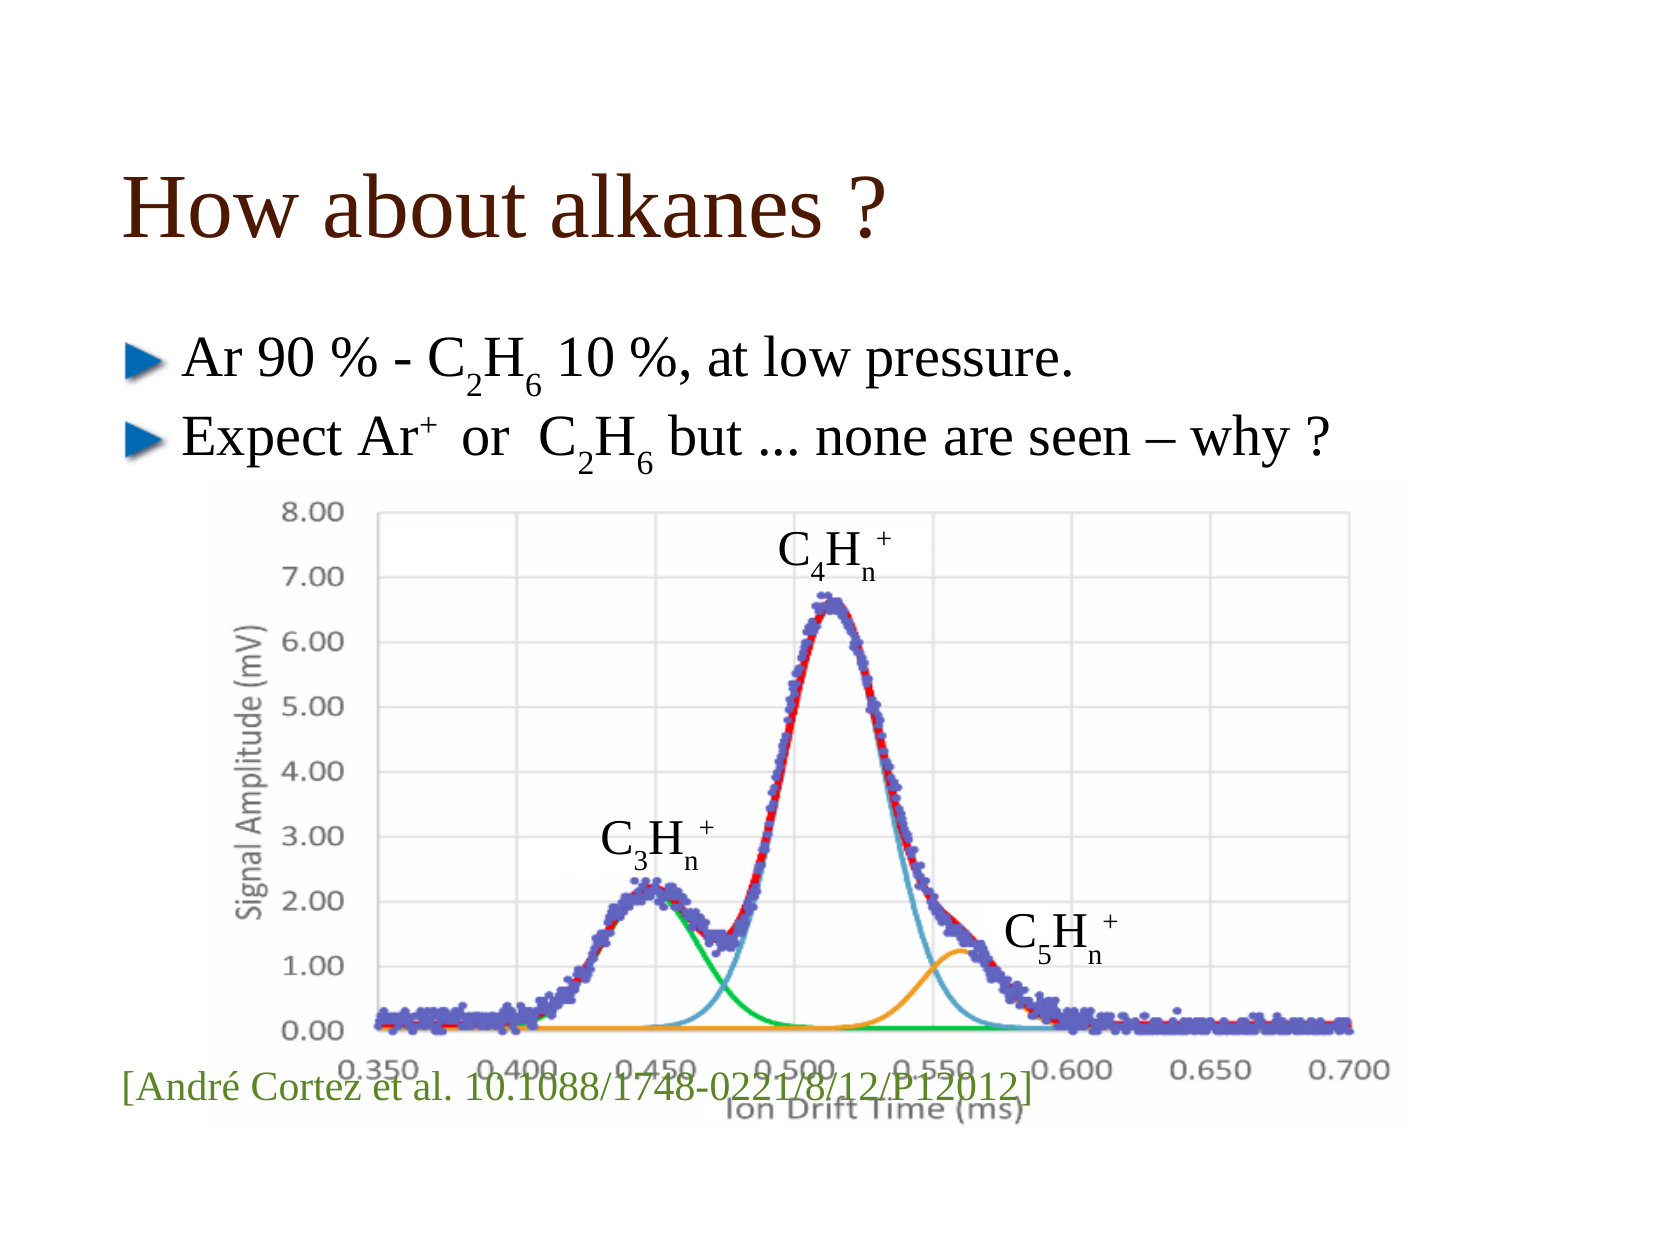

# How about alkanes ?
Ar 90 % - C2H6 10 %, at low pressure.
Expect Ar+ or C2H6 but ... none are seen – why ?
[André Cortez et al. 10.1088/1748-0221/8/12/P12012]
C4Hn+
C3Hn+
C5Hn+